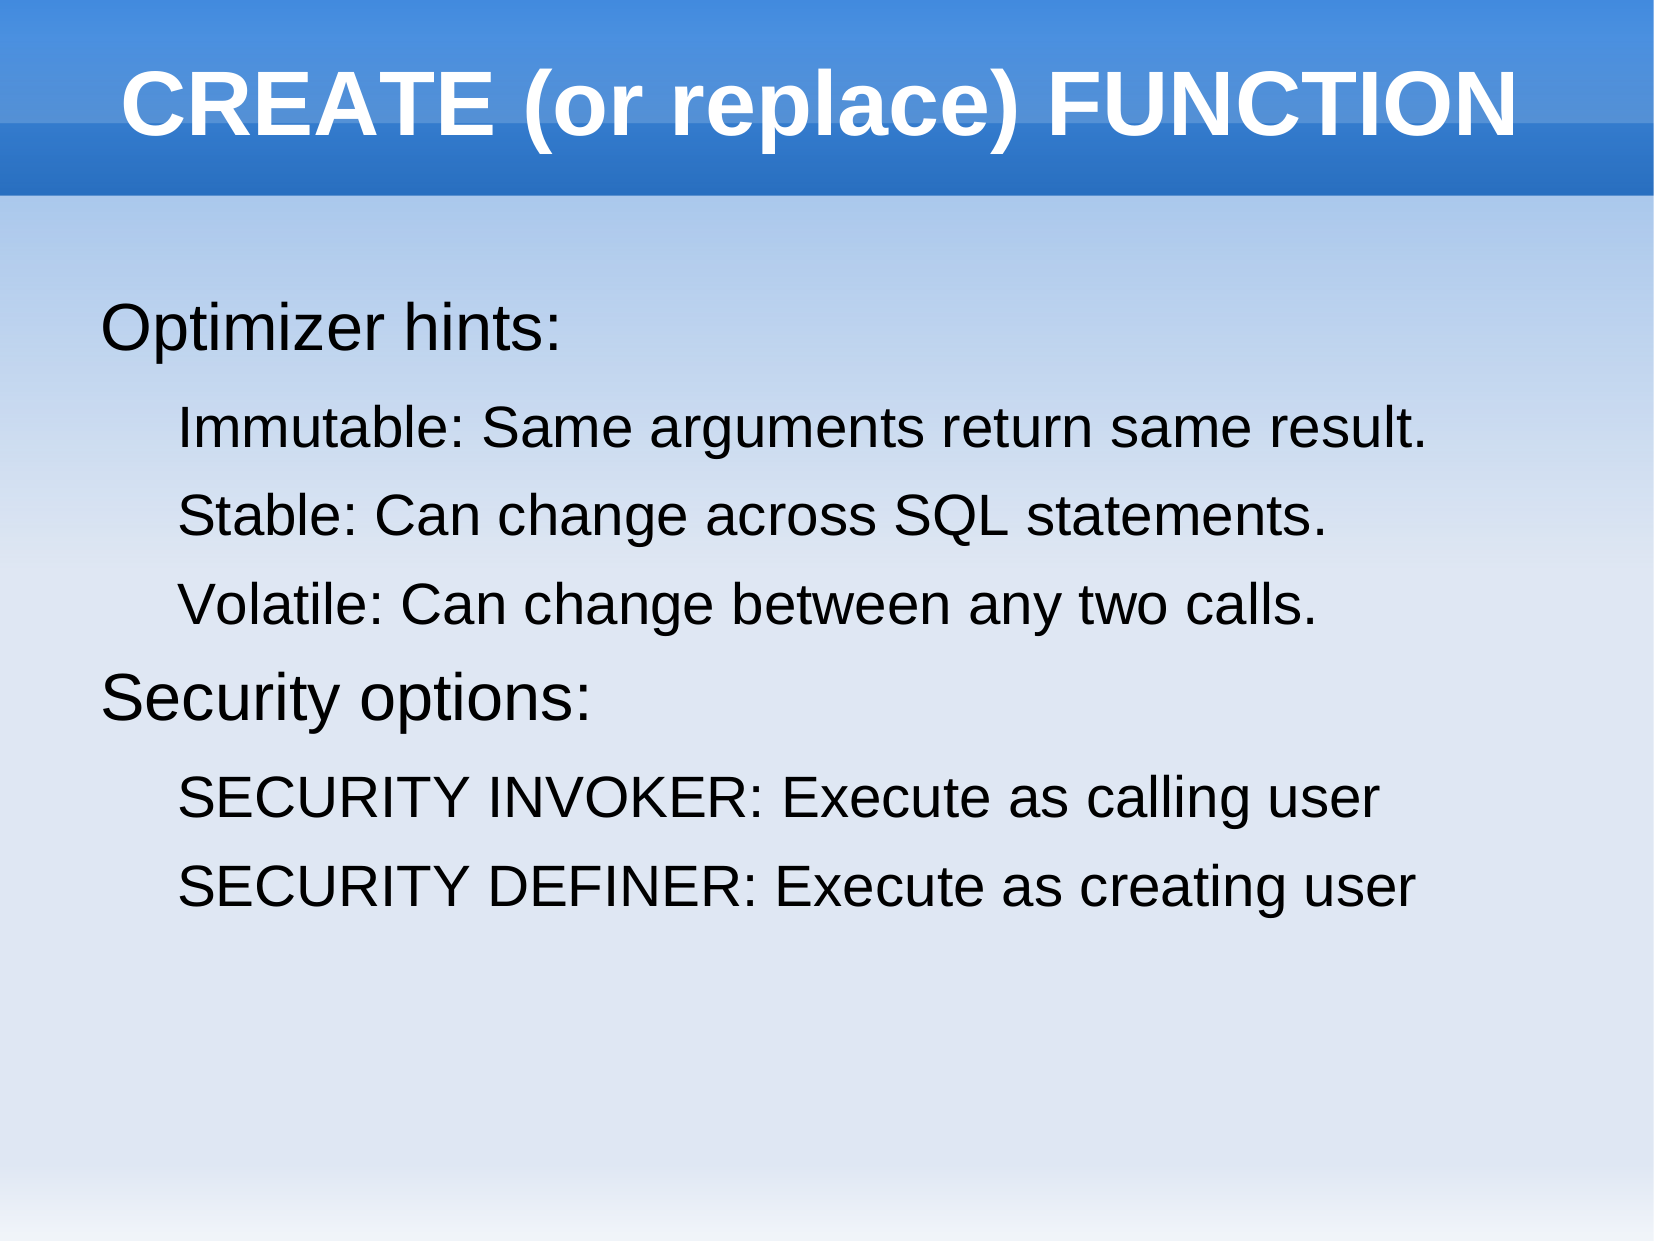

# CREATE (or replace) FUNCTION
Optimizer hints:
Immutable: Same arguments return same result.
Stable: Can change across SQL statements.
Volatile: Can change between any two calls.
Security options:
SECURITY INVOKER: Execute as calling user
SECURITY DEFINER: Execute as creating user